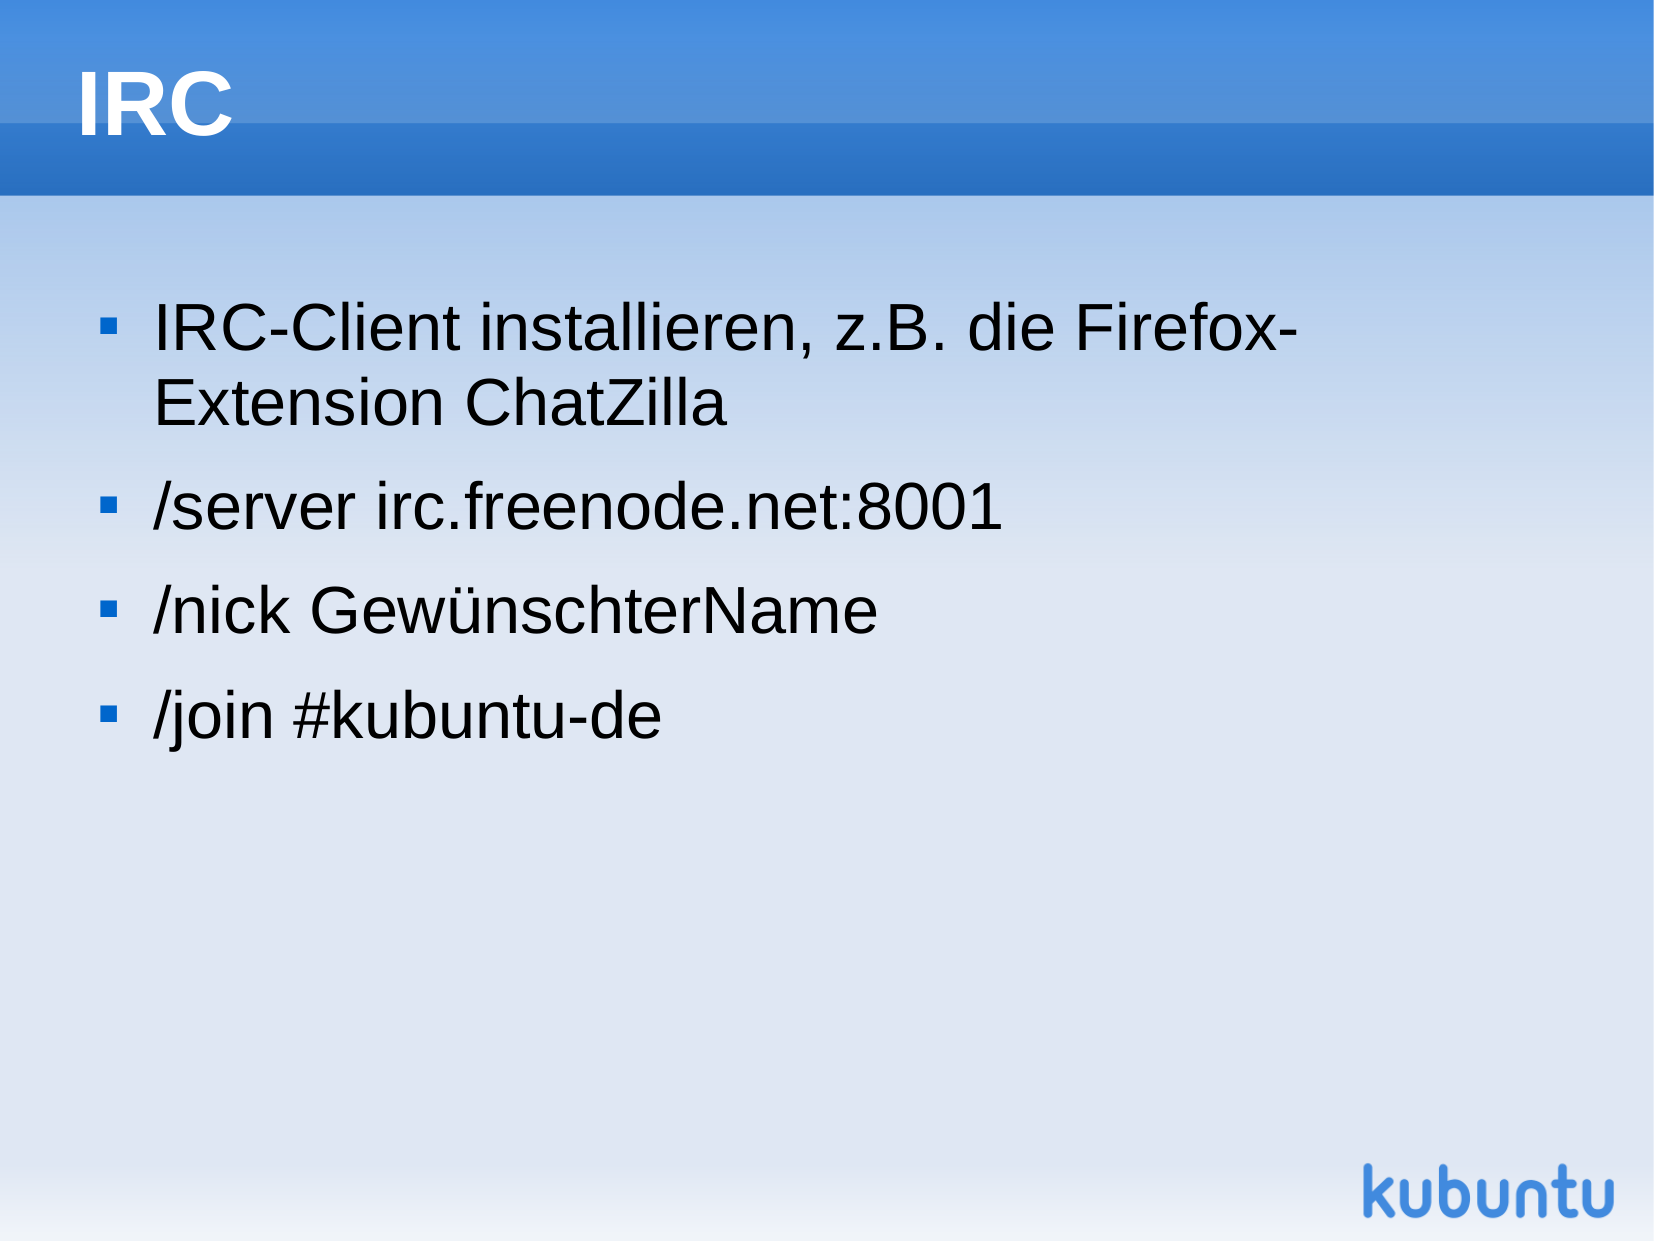

# IRC
IRC-Client installieren, z.B. die Firefox-Extension ChatZilla
/server irc.freenode.net:8001
/nick GewünschterName
/join #kubuntu-de